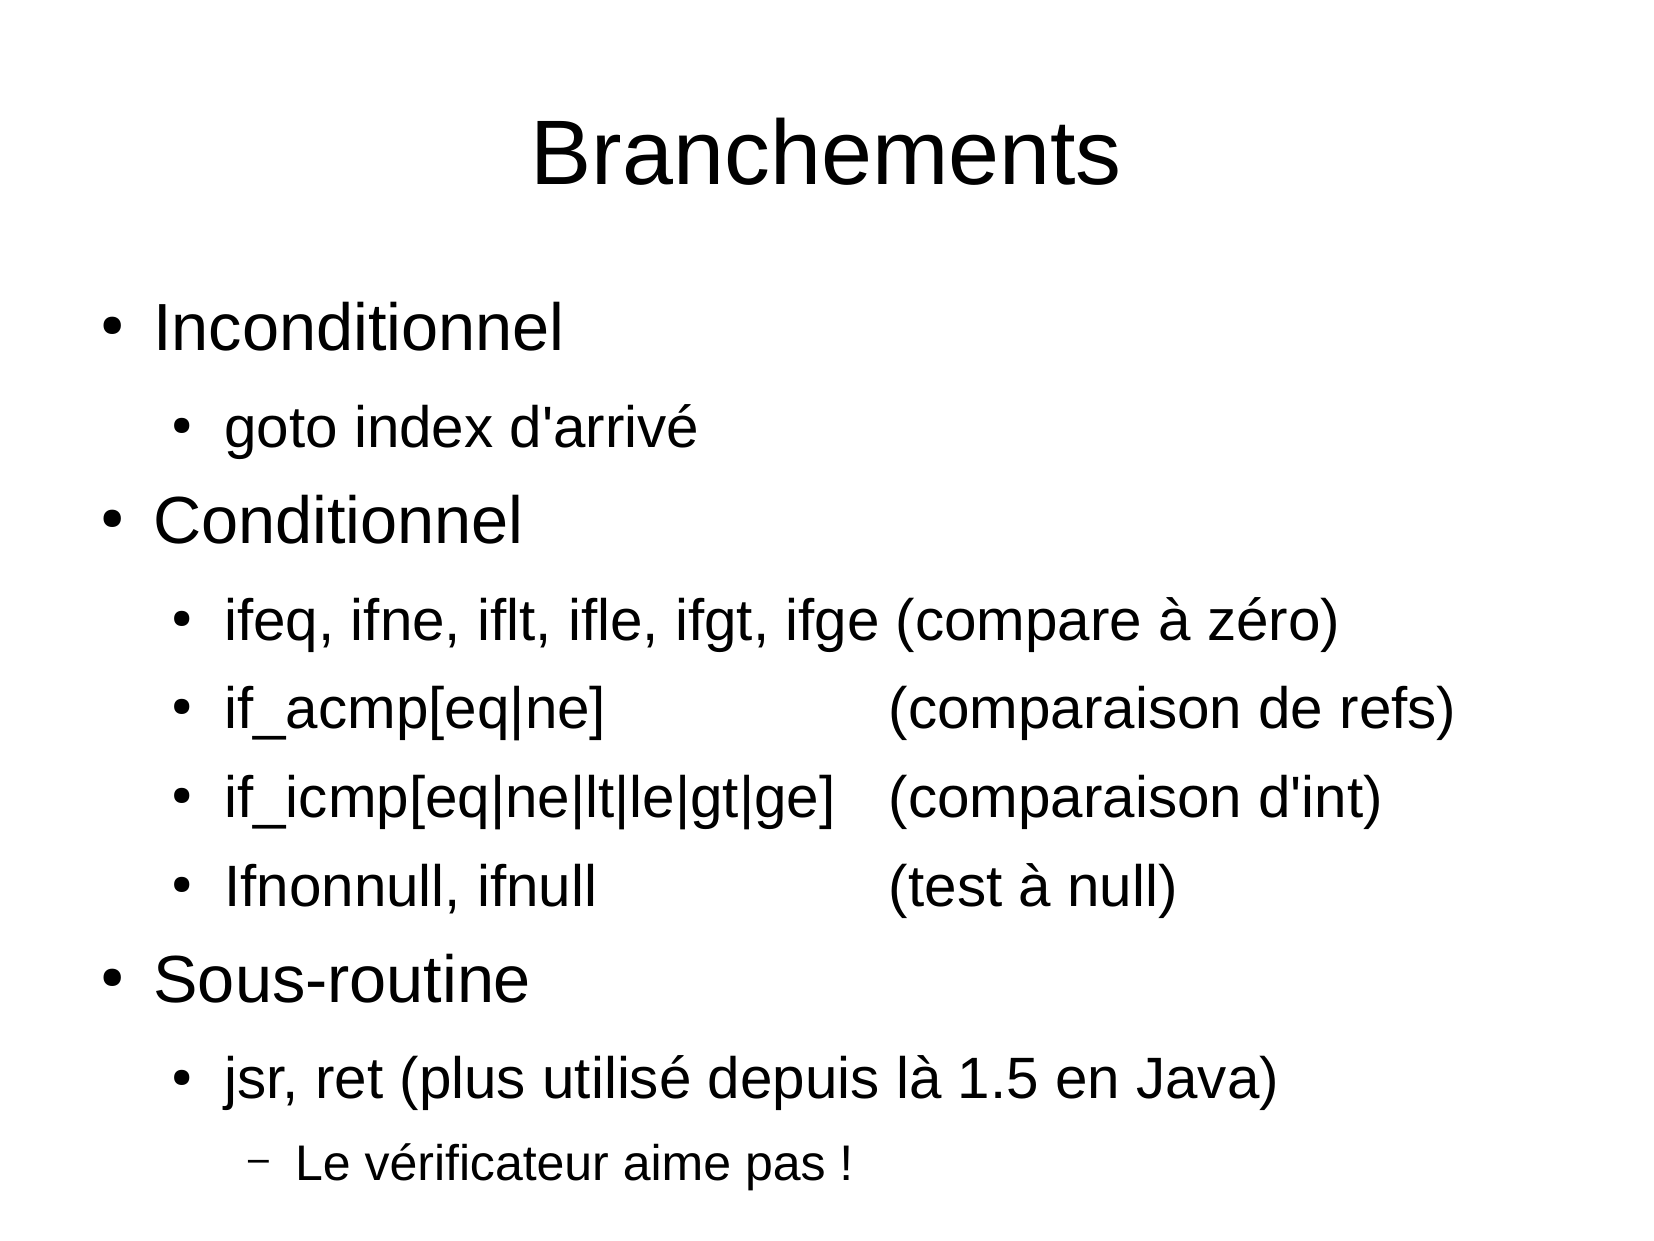

# Branchements
Inconditionnel
goto index d'arrivé
Conditionnel
ifeq, ifne, iflt, ifle, ifgt, ifge (compare à zéro)
if_acmp[eq|ne]				(comparaison de refs)
if_icmp[eq|ne|lt|le|gt|ge]	(comparaison d'int)
Ifnonnull, ifnull				(test à null)
Sous-routine
jsr, ret (plus utilisé depuis là 1.5 en Java)
Le vérificateur aime pas !